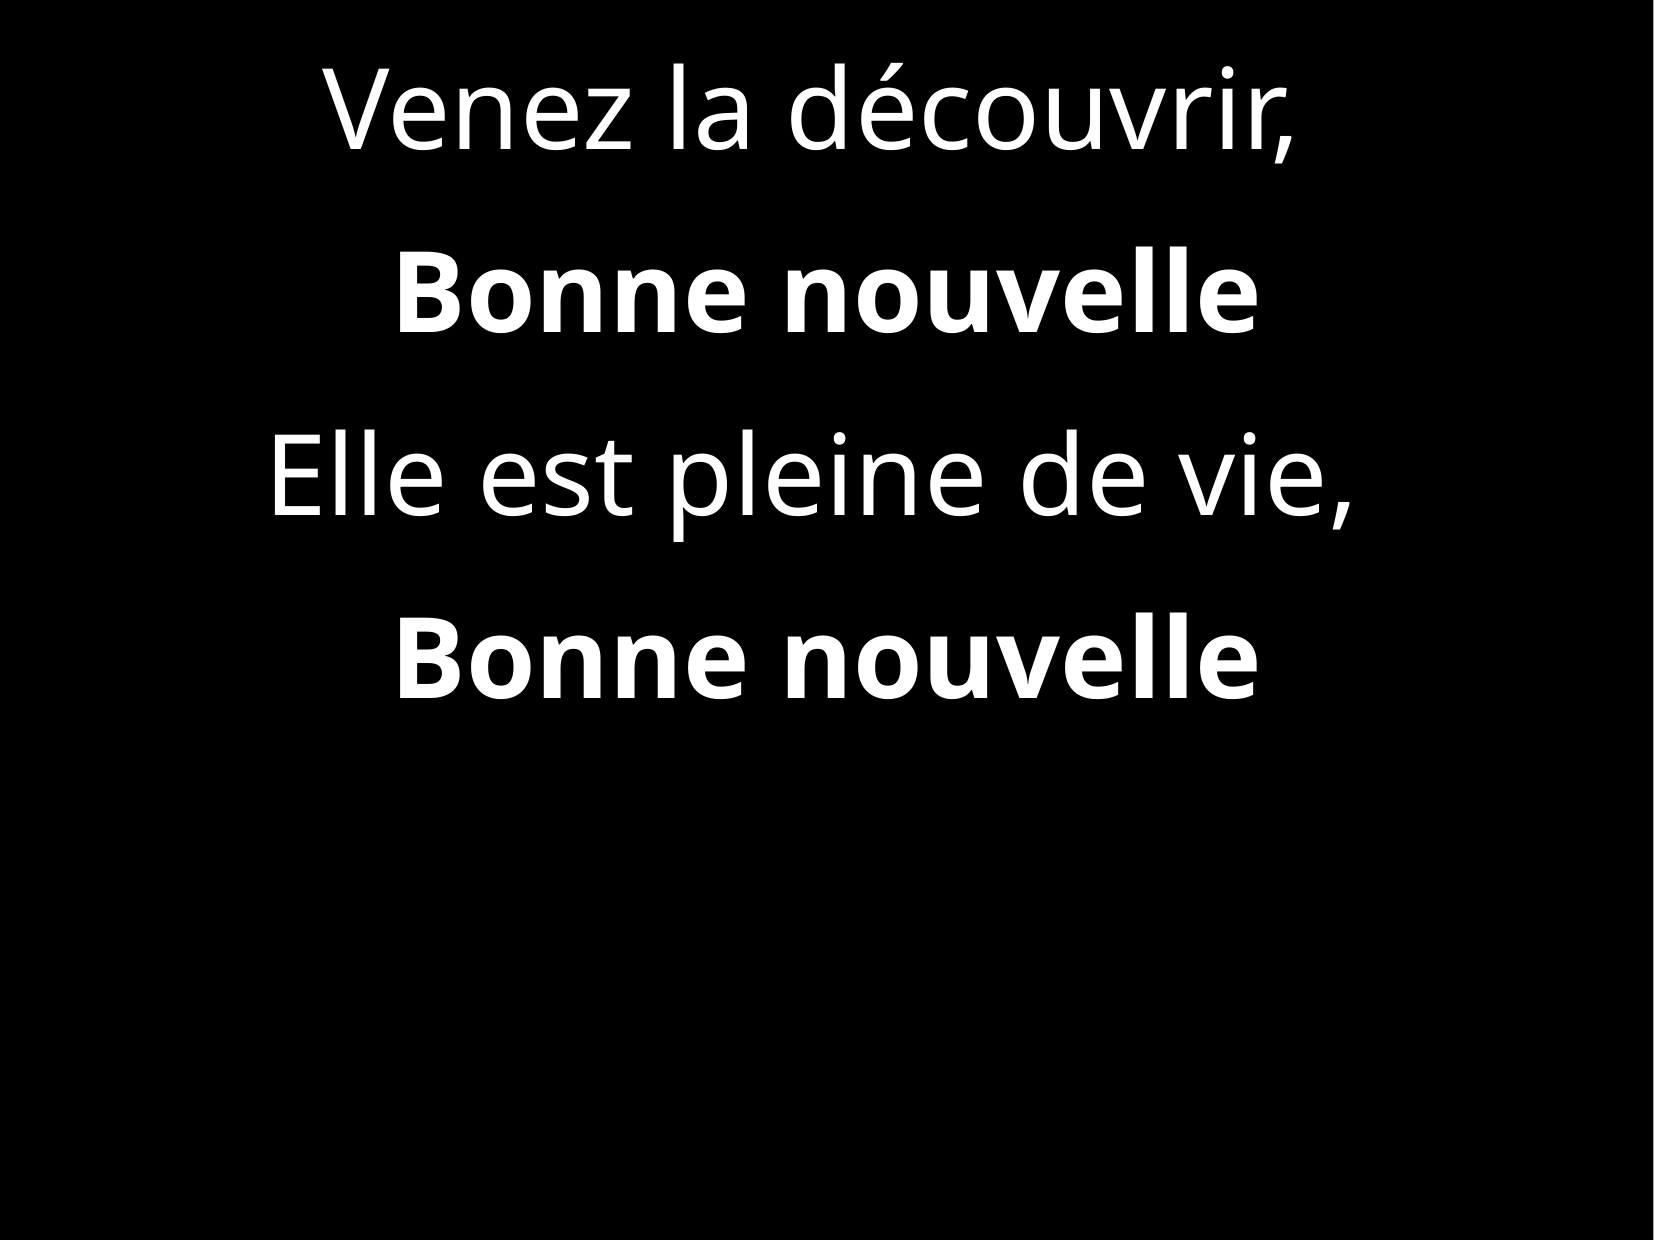

# Venez la découvrir,
Bonne nouvelle
Elle est pleine de vie,
Bonne nouvelle